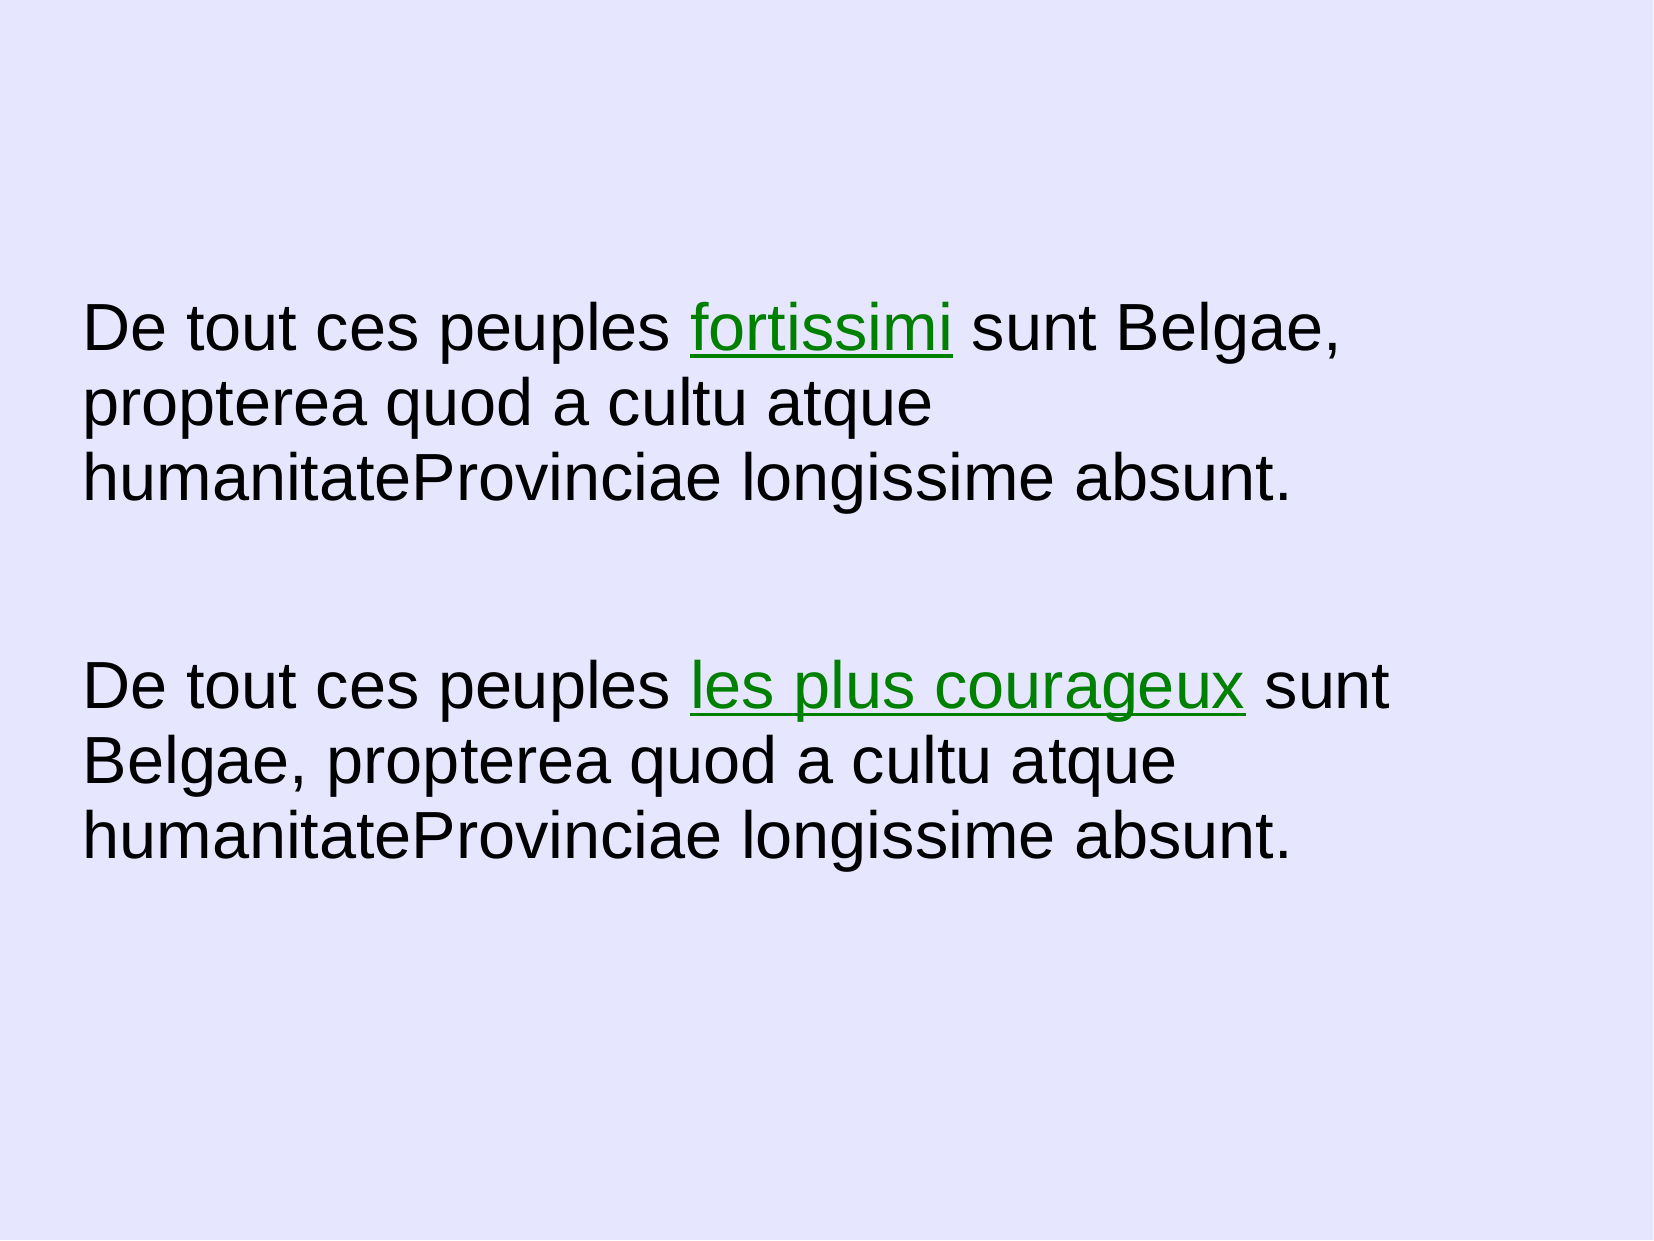

# De tout ces peuples fortissimi sunt Belgae, propterea quod a cultu atque humanitateProvinciae longissime absunt.
De tout ces peuples les plus courageux sunt Belgae, propterea quod a cultu atque humanitateProvinciae longissime absunt.